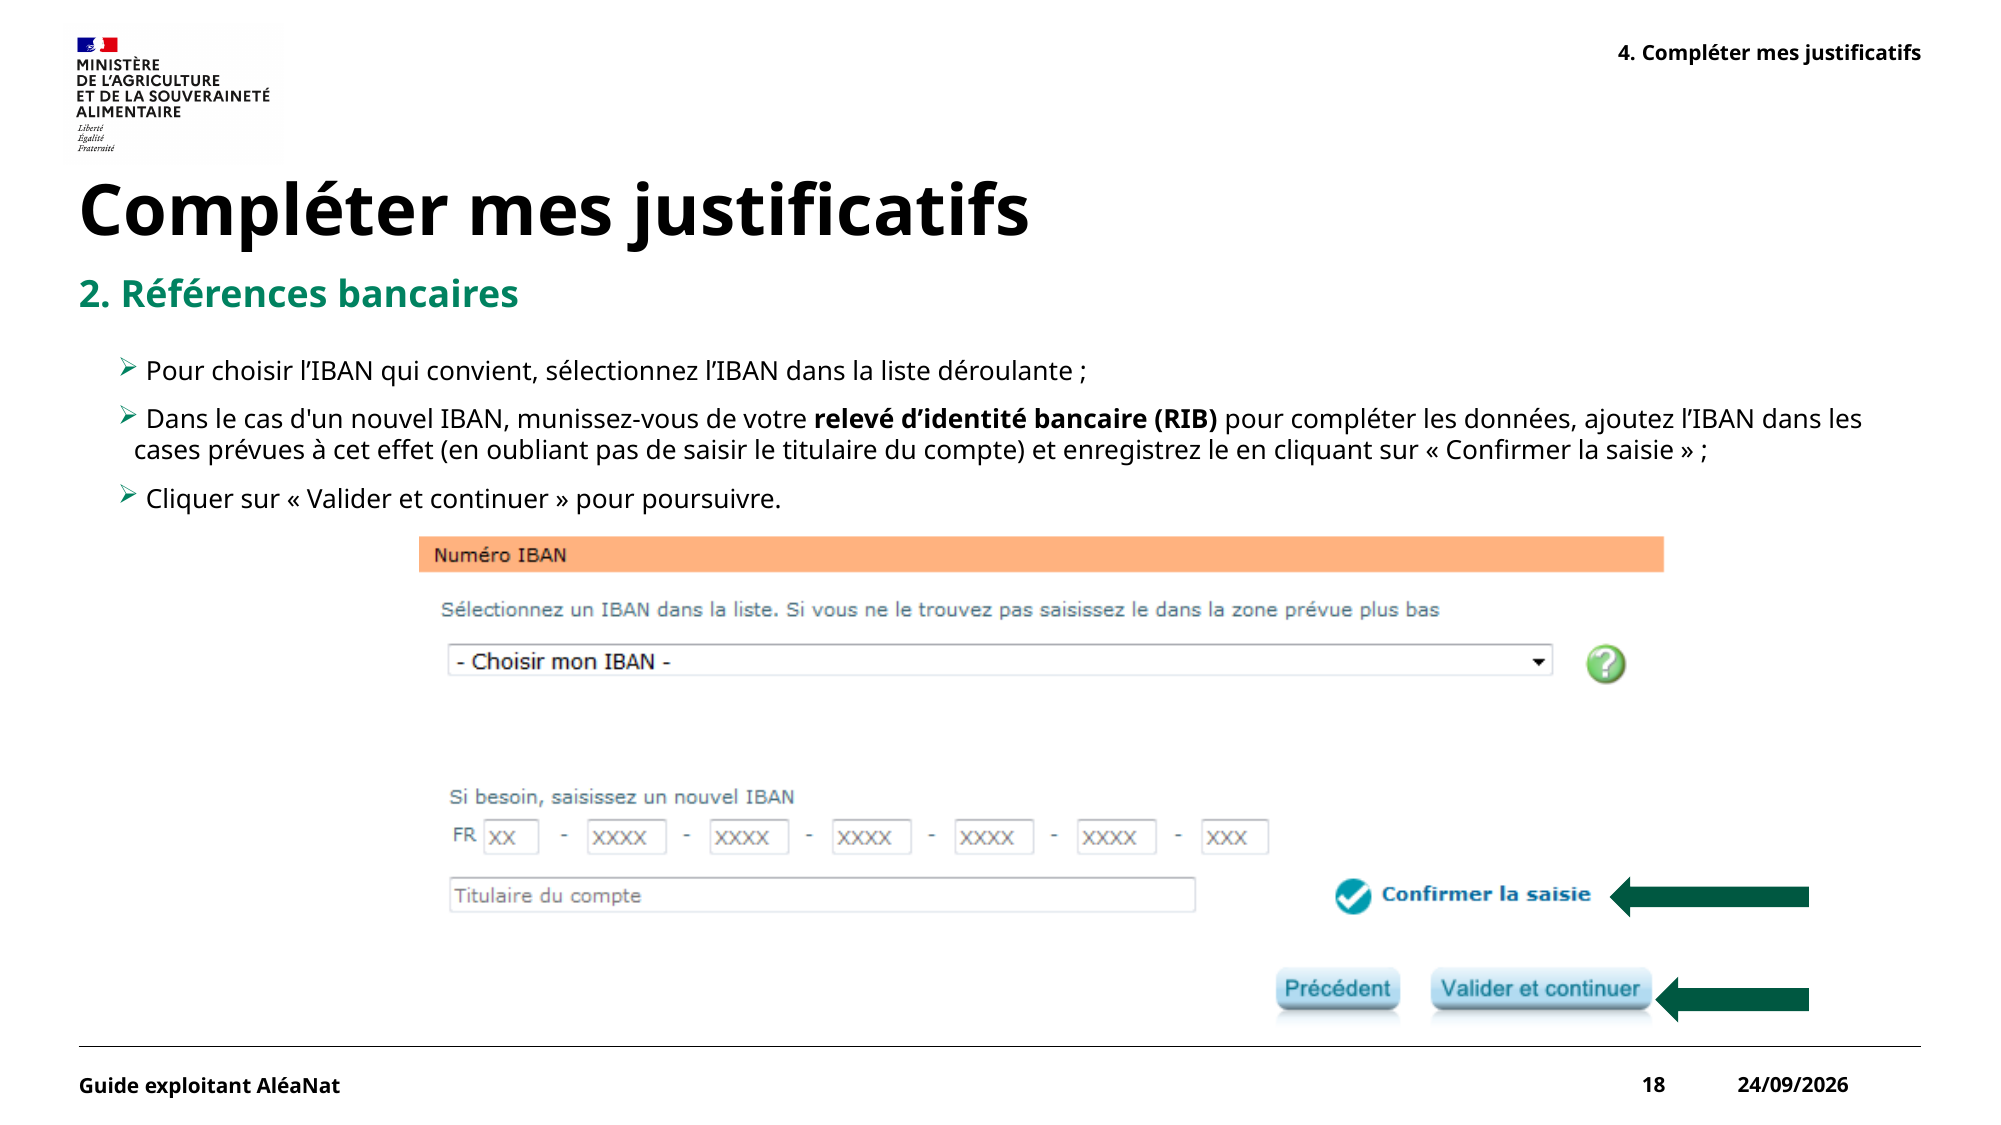

Compléter mes justificatifs
# Compléter mes justificatifs
2. Références bancaires
 Pour choisir l’IBAN qui convient, sélectionnez l’IBAN dans la liste déroulante ;
 Dans le cas d'un nouvel IBAN, munissez-vous de votre relevé d’identité bancaire (RIB) pour compléter les données, ajoutez l’IBAN dans les cases prévues à cet effet (en oubliant pas de saisir le titulaire du compte) et enregistrez le en cliquant sur « Confirmer la saisie » ;
 Cliquer sur « Valider et continuer » pour poursuivre.
Guide exploitant AléaNat
18